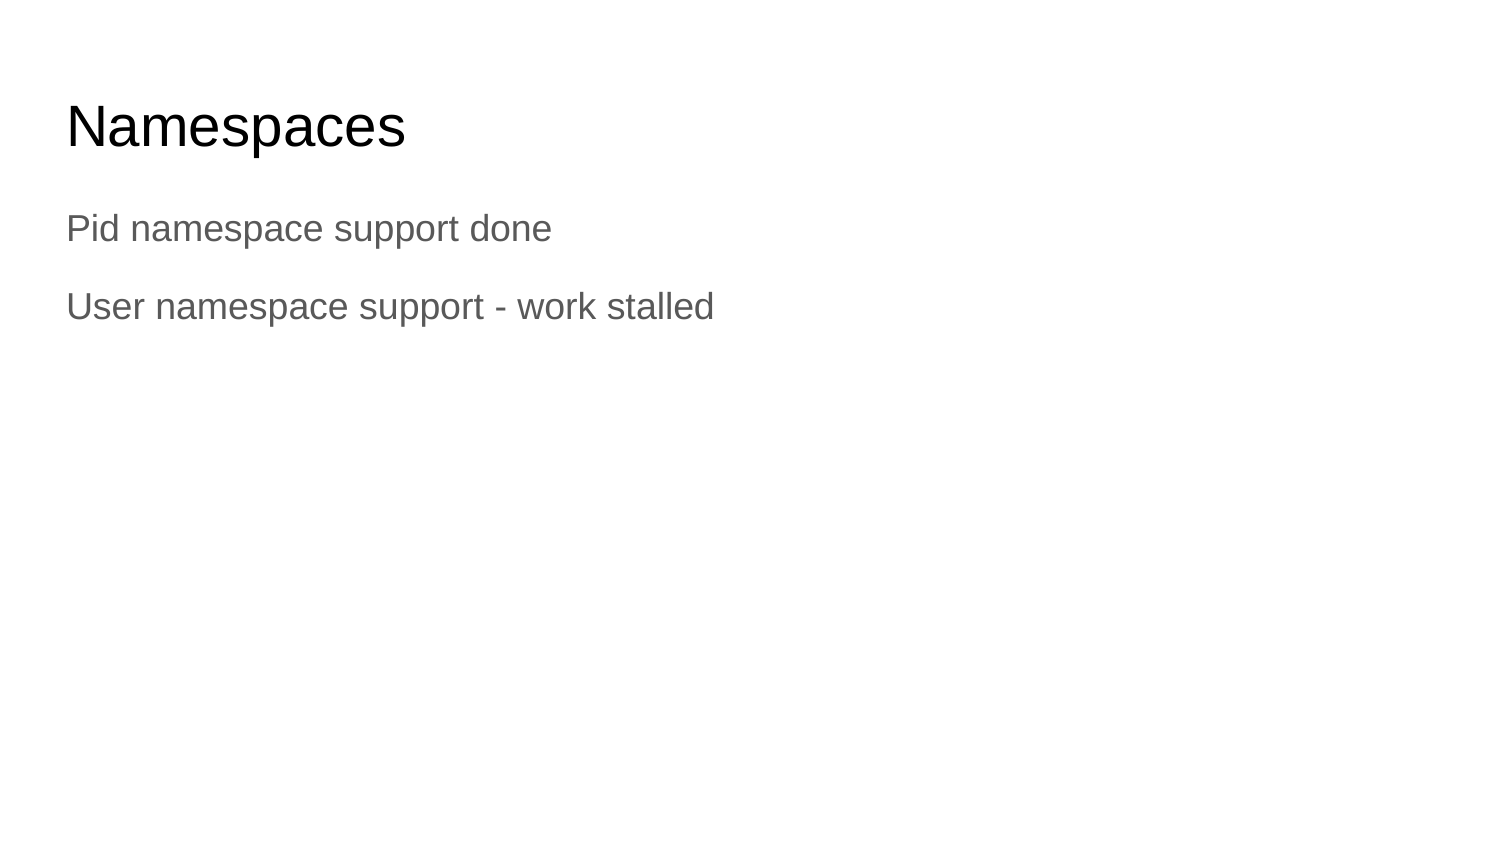

# Namespaces
Pid namespace support done
User namespace support - work stalled